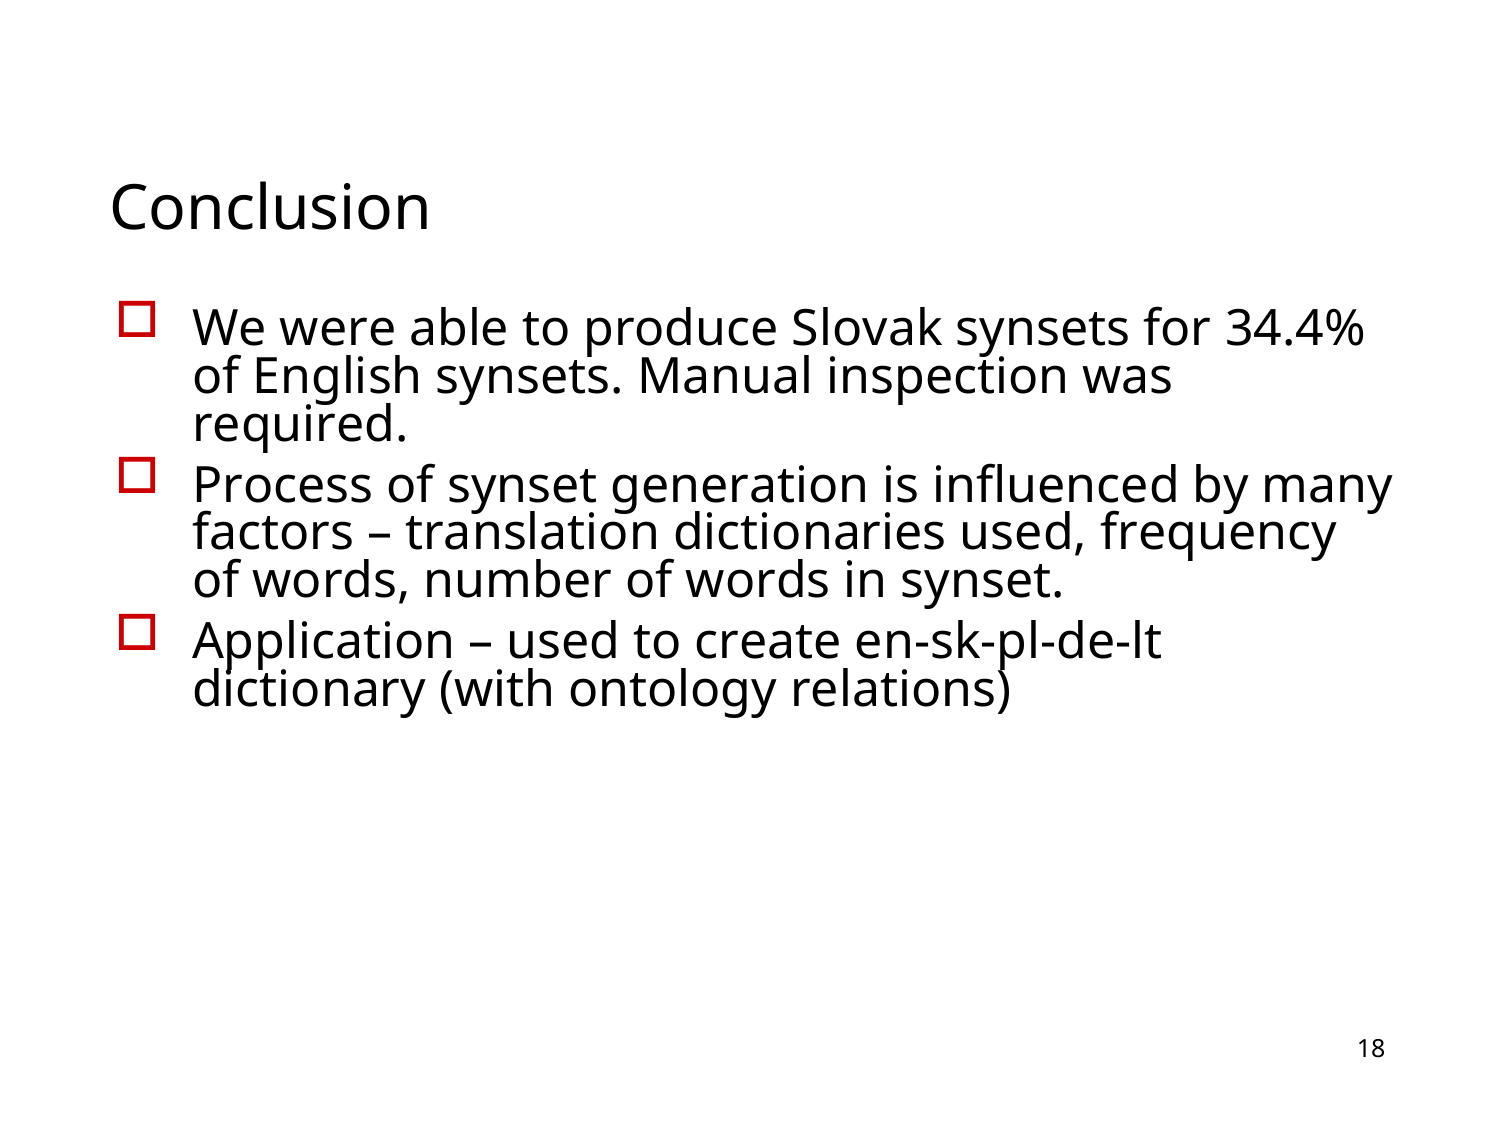

# Conclusion
We were able to produce Slovak synsets for 34.4% of English synsets. Manual inspection was required.
Process of synset generation is influenced by many factors – translation dictionaries used, frequency of words, number of words in synset.
Application – used to create en-sk-pl-de-lt dictionary (with ontology relations)